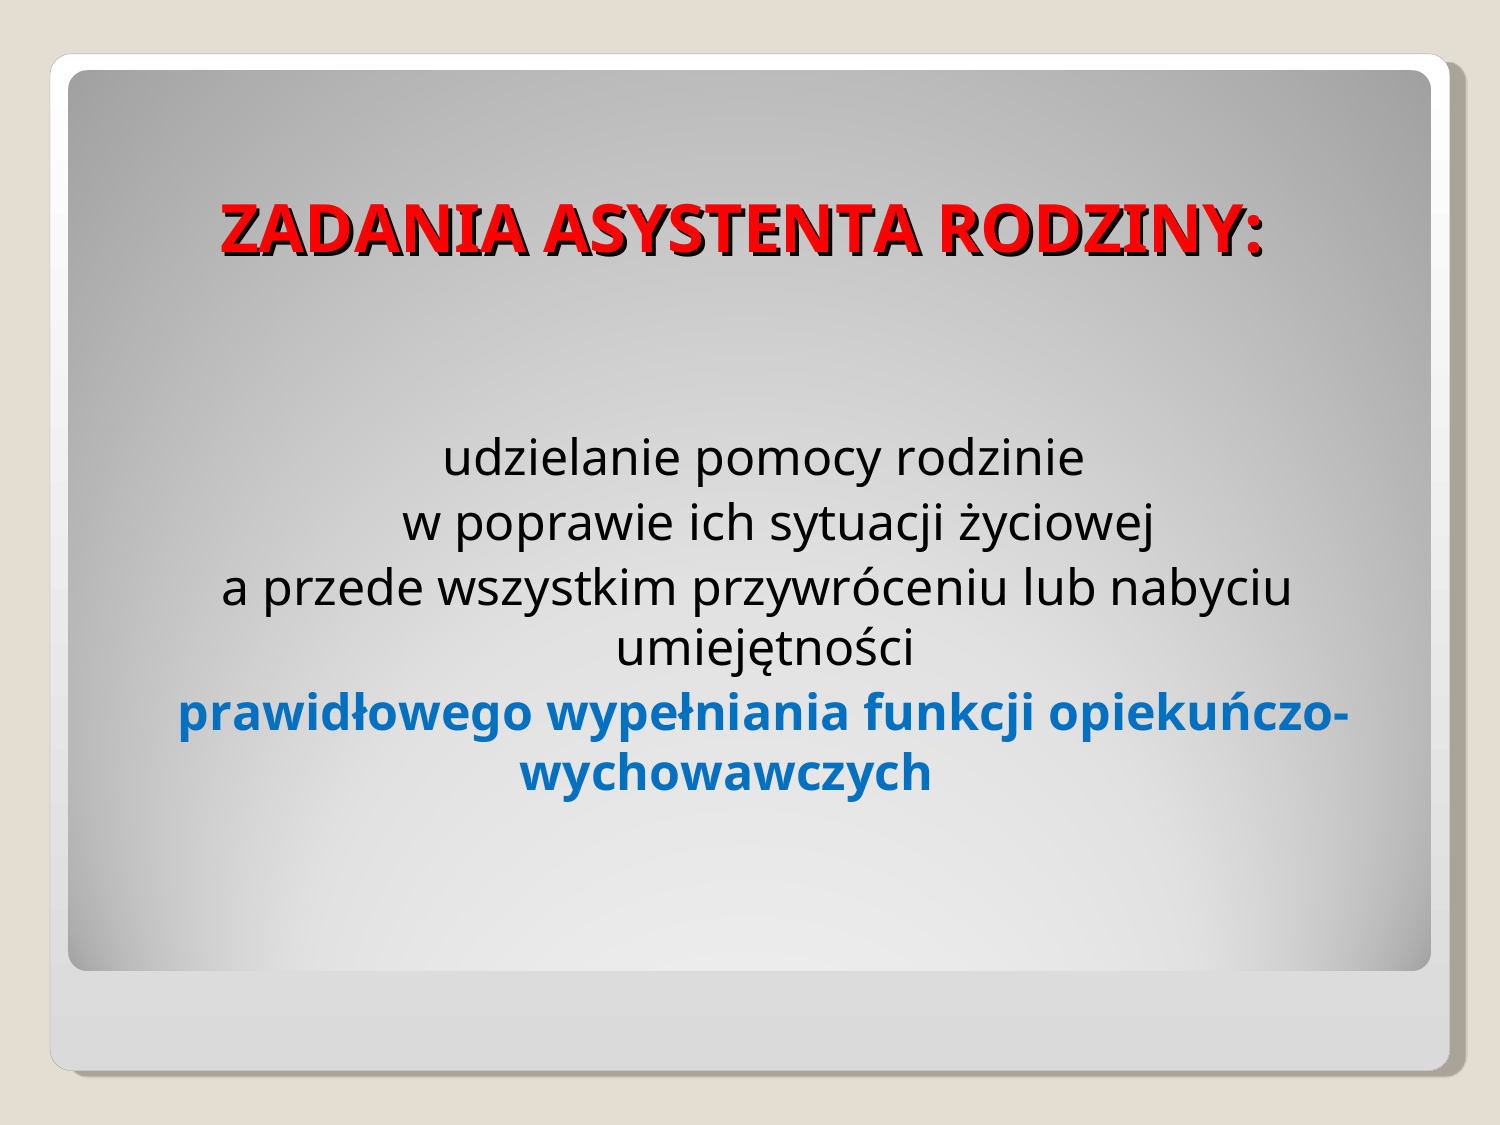

ZADANIA ASYSTENTA RODZINY:
 udzielanie pomocy rodzinie
w poprawie ich sytuacji życiowej
a przede wszystkim przywróceniu lub nabyciu umiejętności
 prawidłowego wypełniania funkcji opiekuńczo-wychowawczych